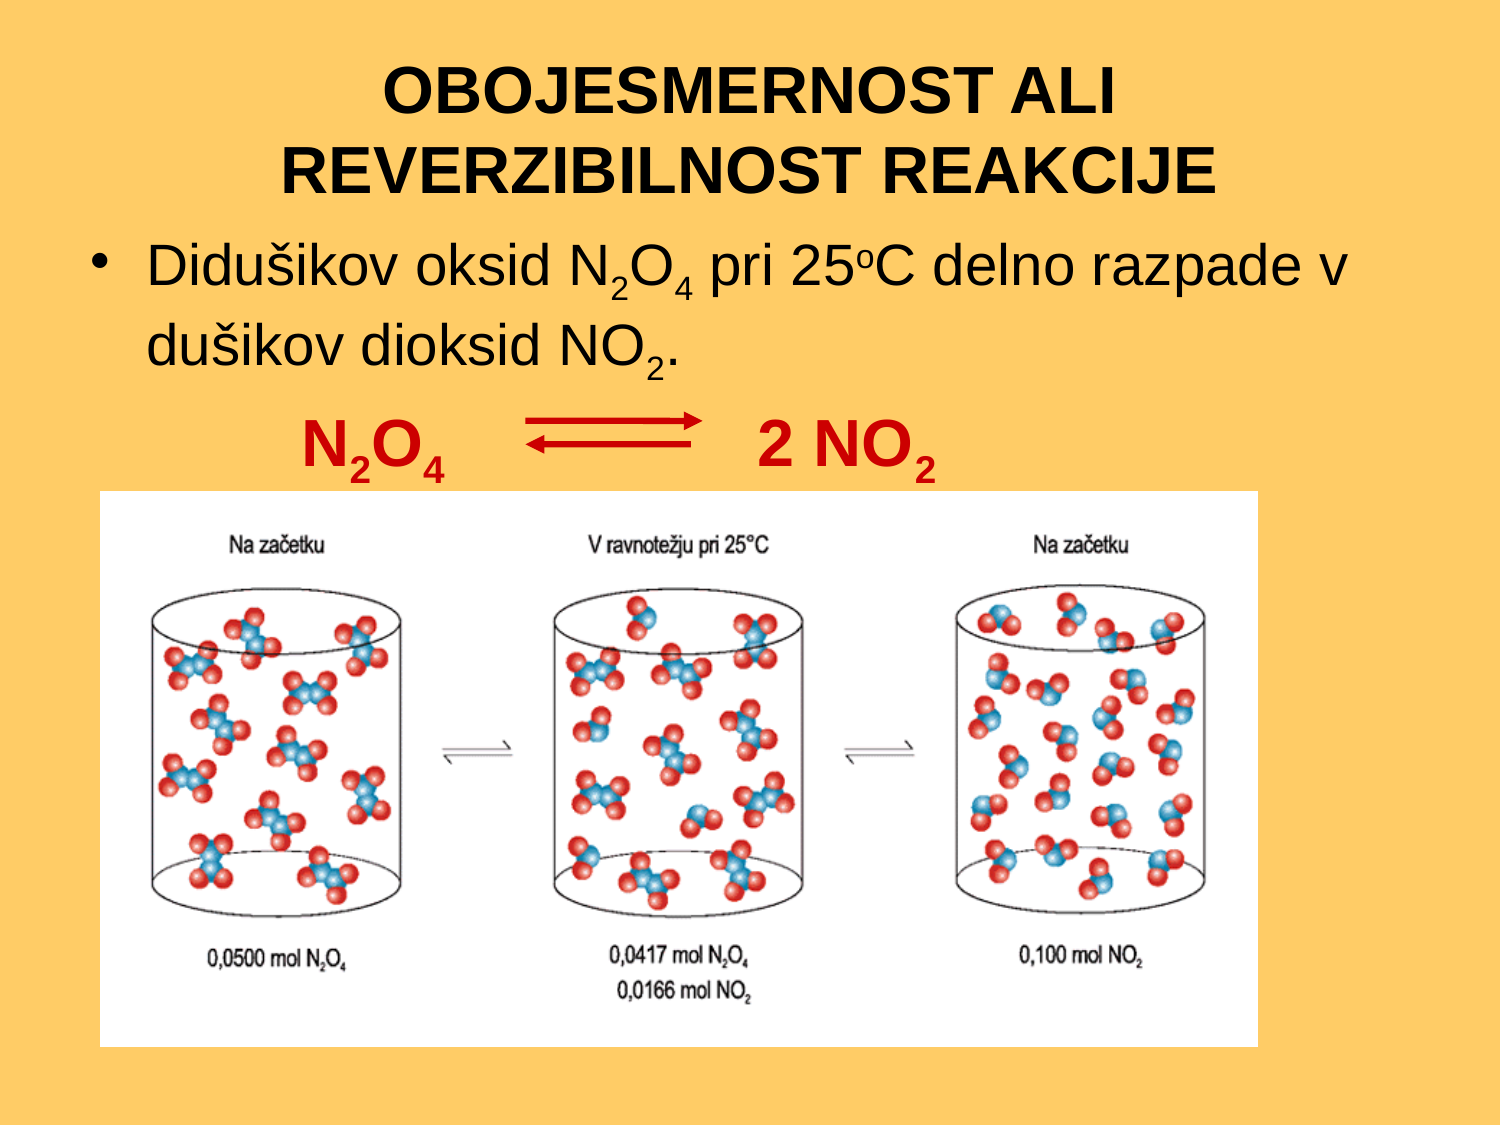

# OBOJESMERNOST ALI REVERZIBILNOST REAKCIJE
Didušikov oksid N2O4 pri 25oC delno razpade v dušikov dioksid NO2.
 N2O4 2 NO2